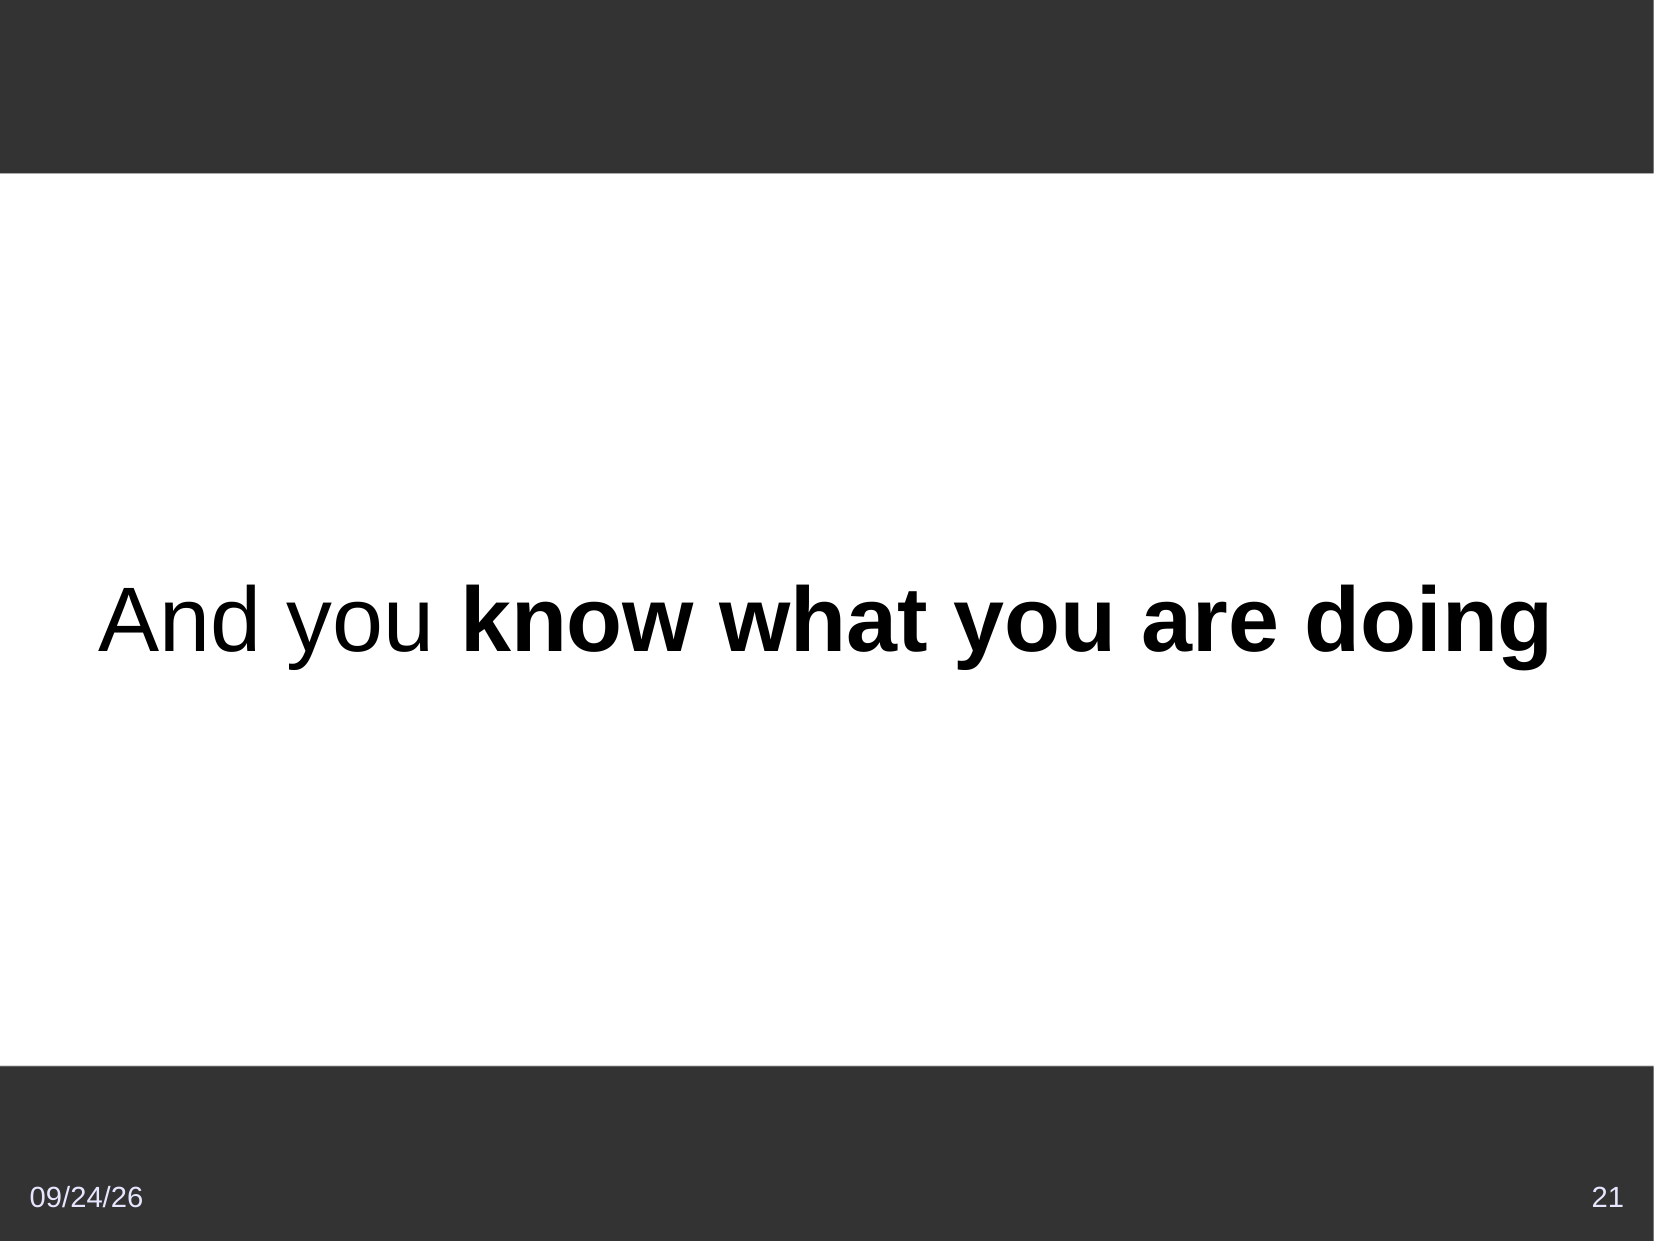

#
And you know what you are doing
21